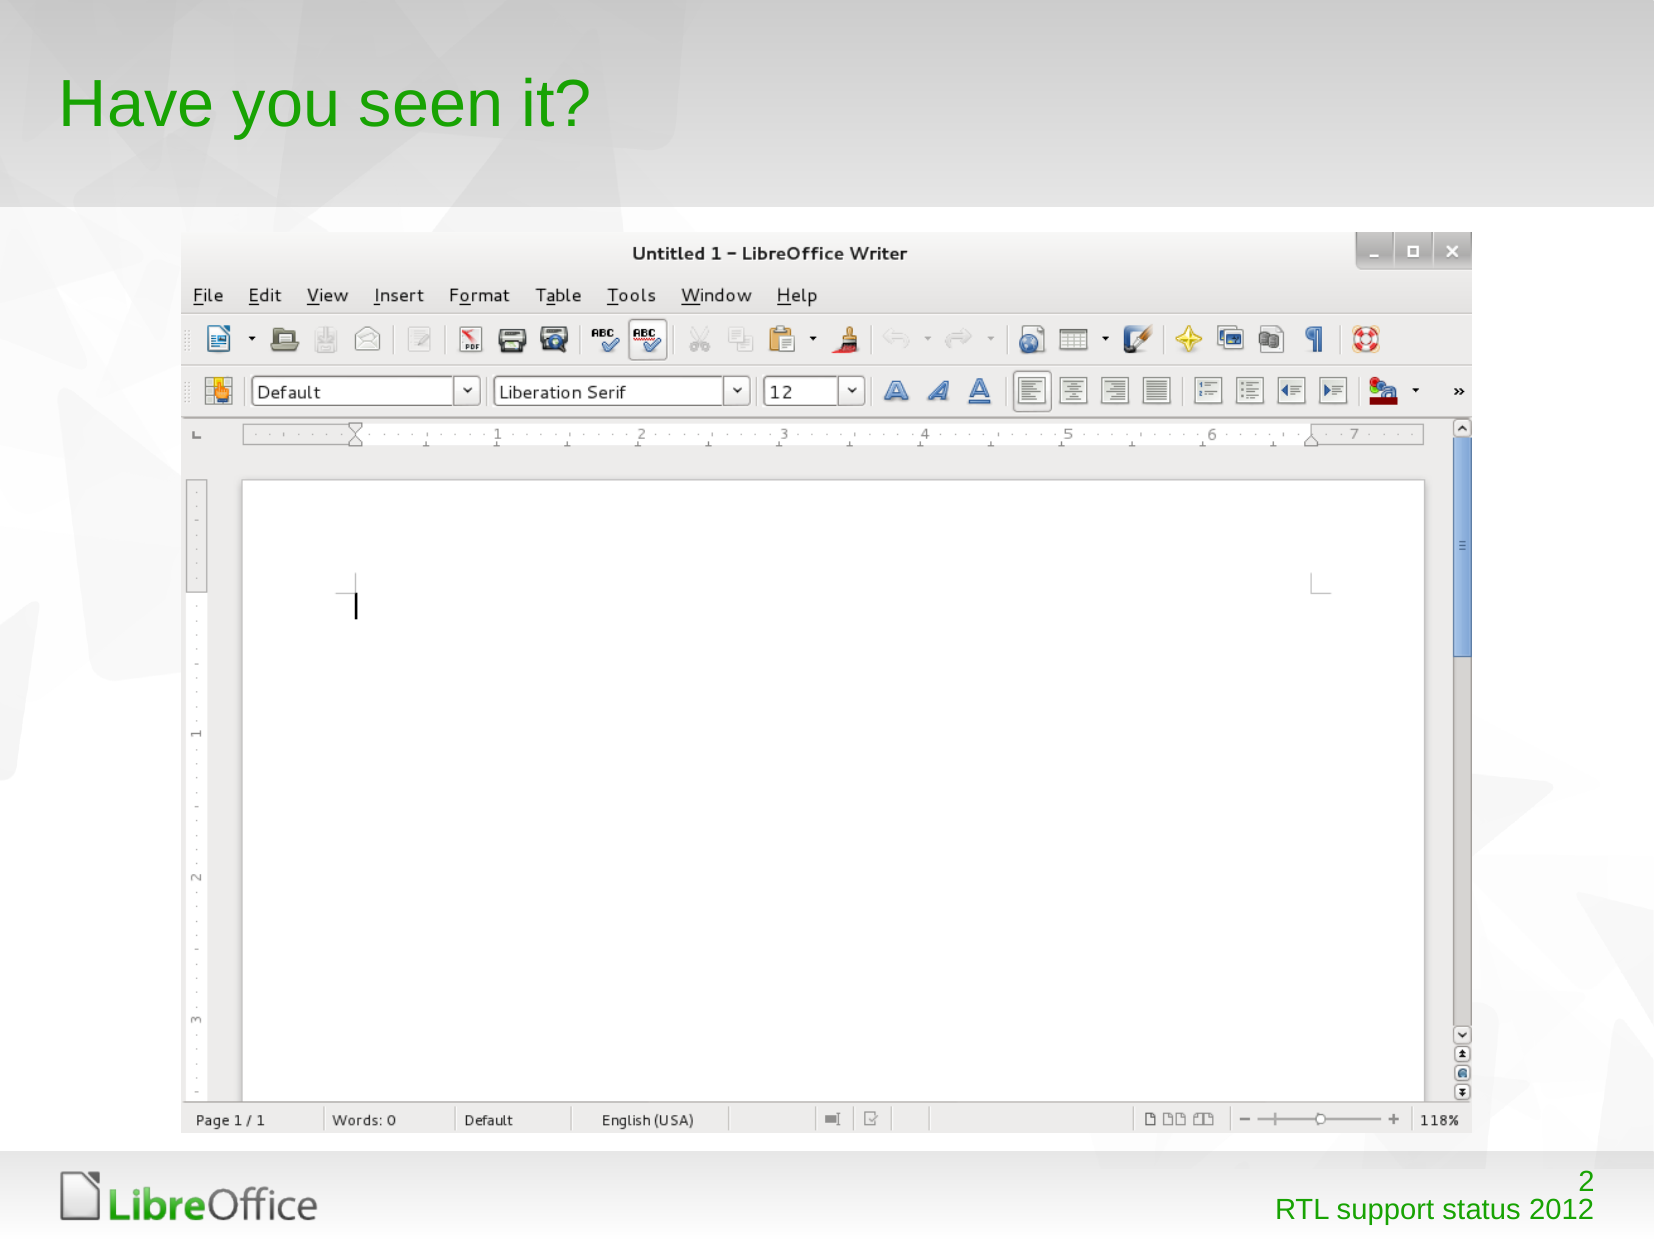

# Have you seen it?
2
RTL support status 2012